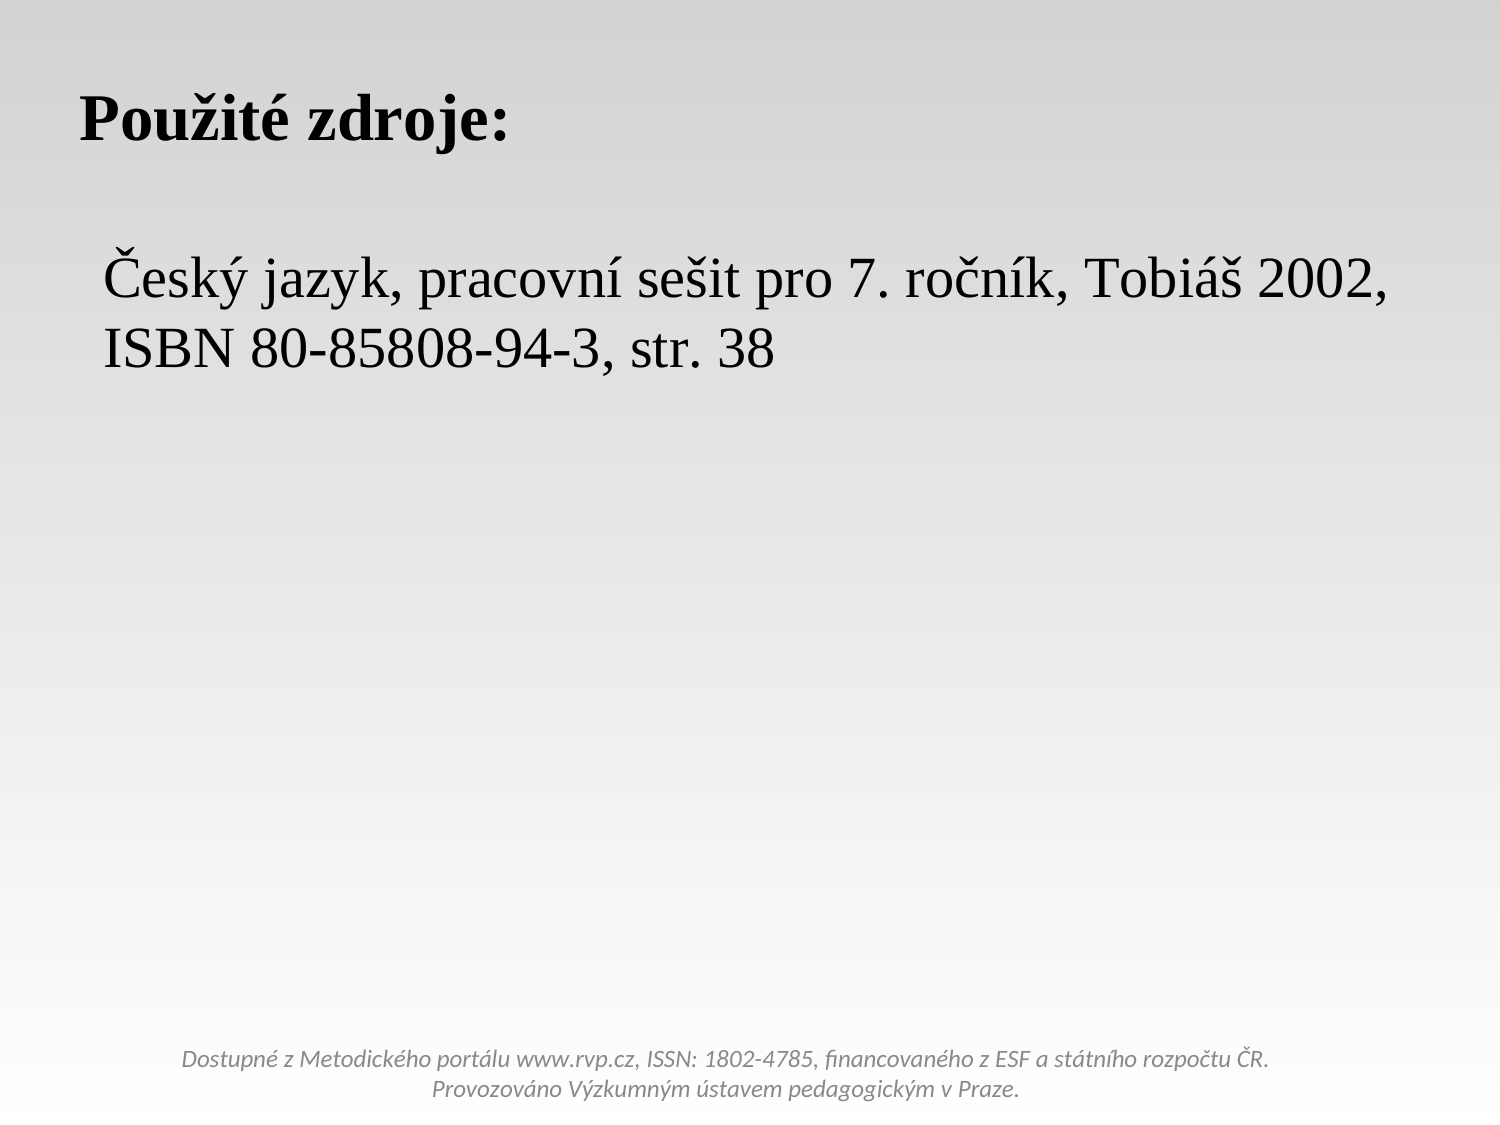

Použité zdroje:
Český jazyk, pracovní sešit pro 7. ročník, Tobiáš 2002, ISBN 80-85808-94-3, str. 38
Dostupné z Metodického portálu www.rvp.cz, ISSN: 1802-4785, financovaného z ESF a státního rozpočtu ČR. Provozováno Výzkumným ústavem pedagogickým v Praze.